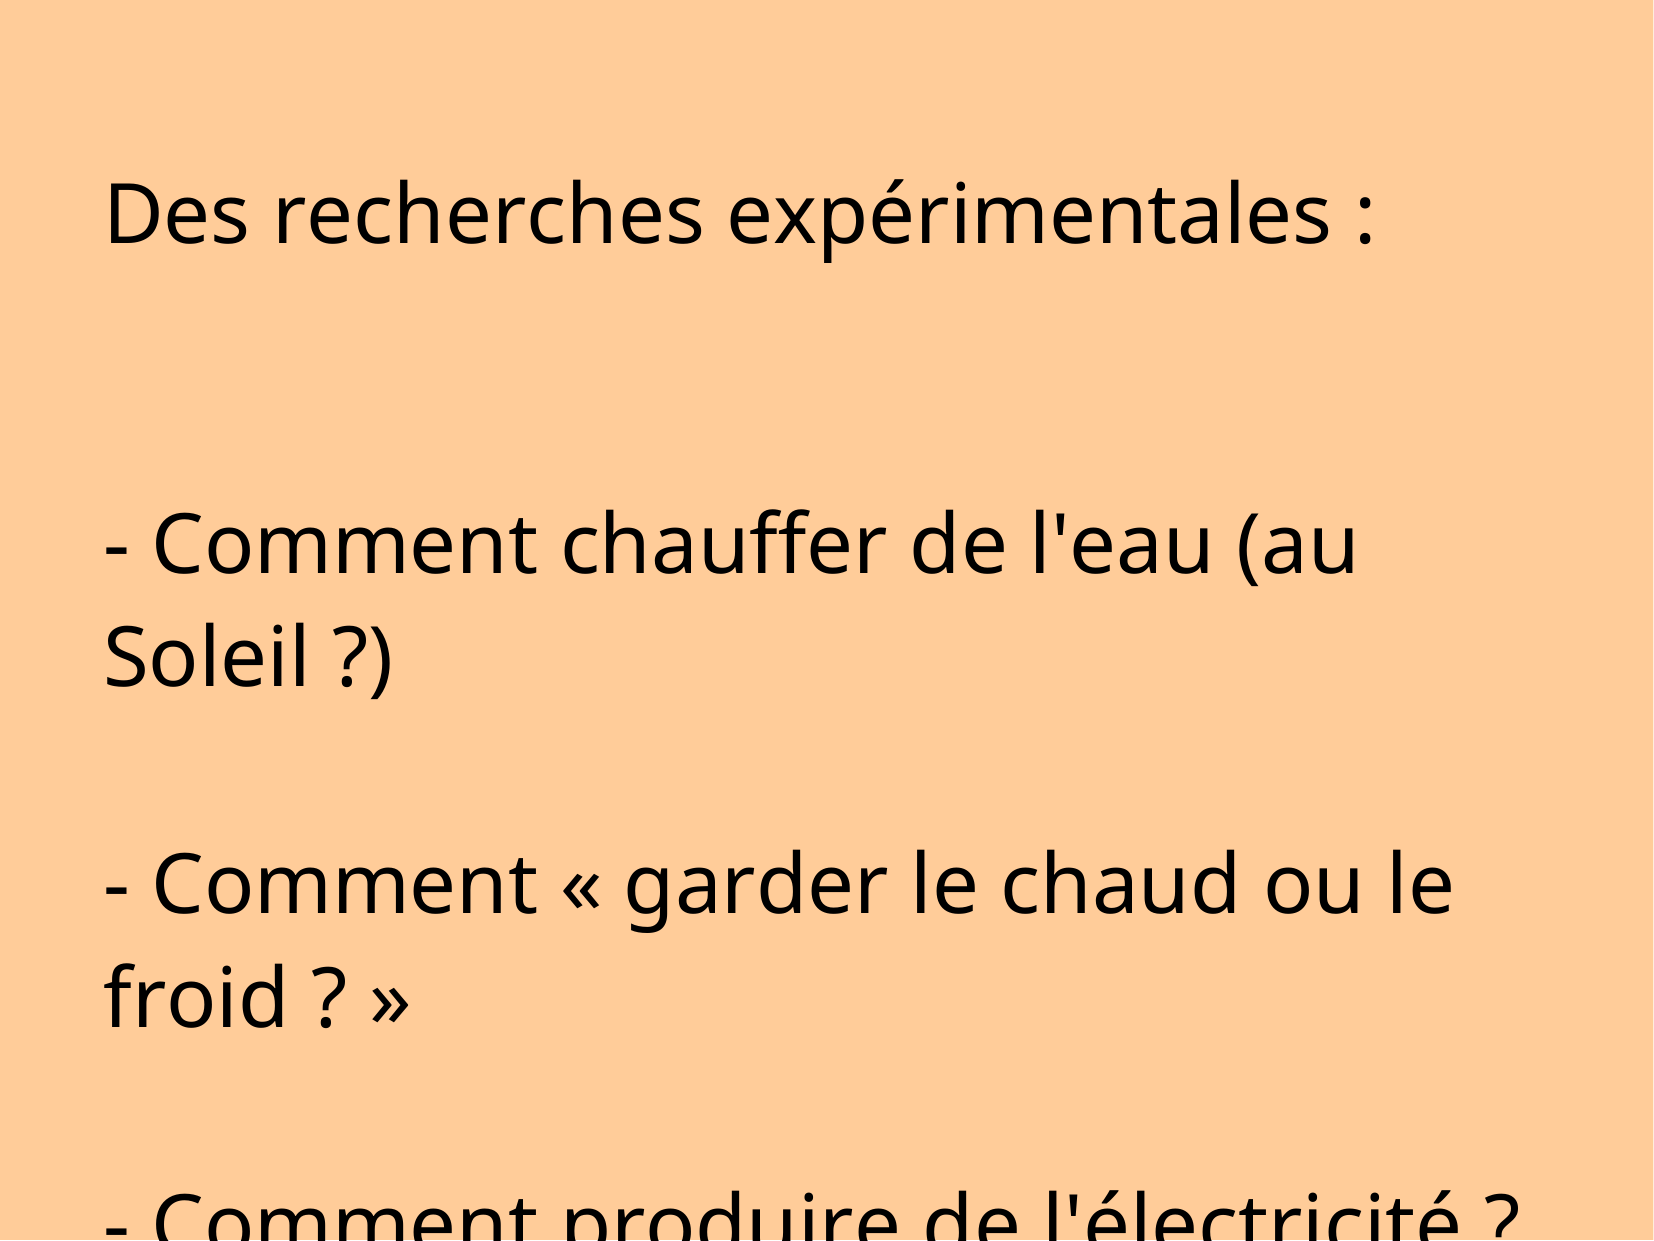

Des recherches expérimentales :
- Comment chauffer de l'eau (au Soleil ?)
- Comment « garder le chaud ou le froid ? »
- Comment produire de l'électricité ?